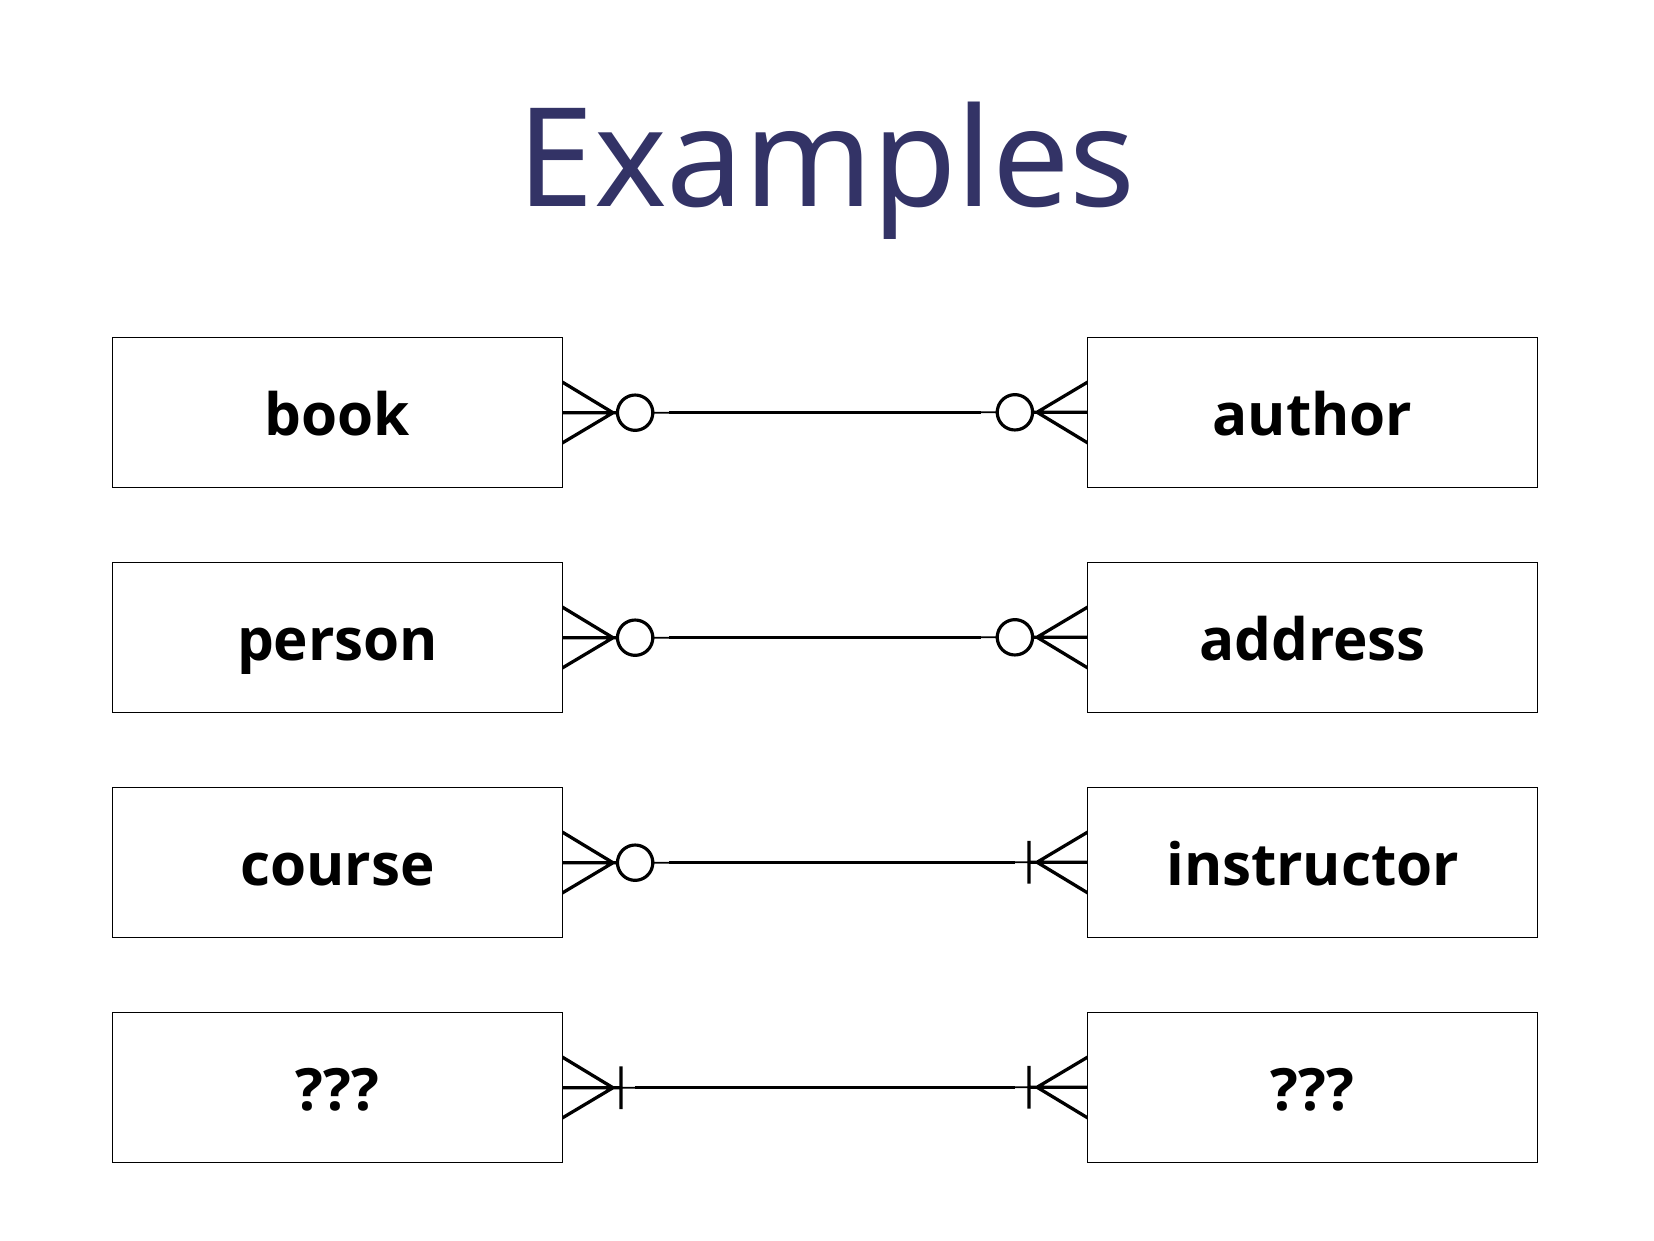

# Examples
book
author
person
address
course
instructor
???
???